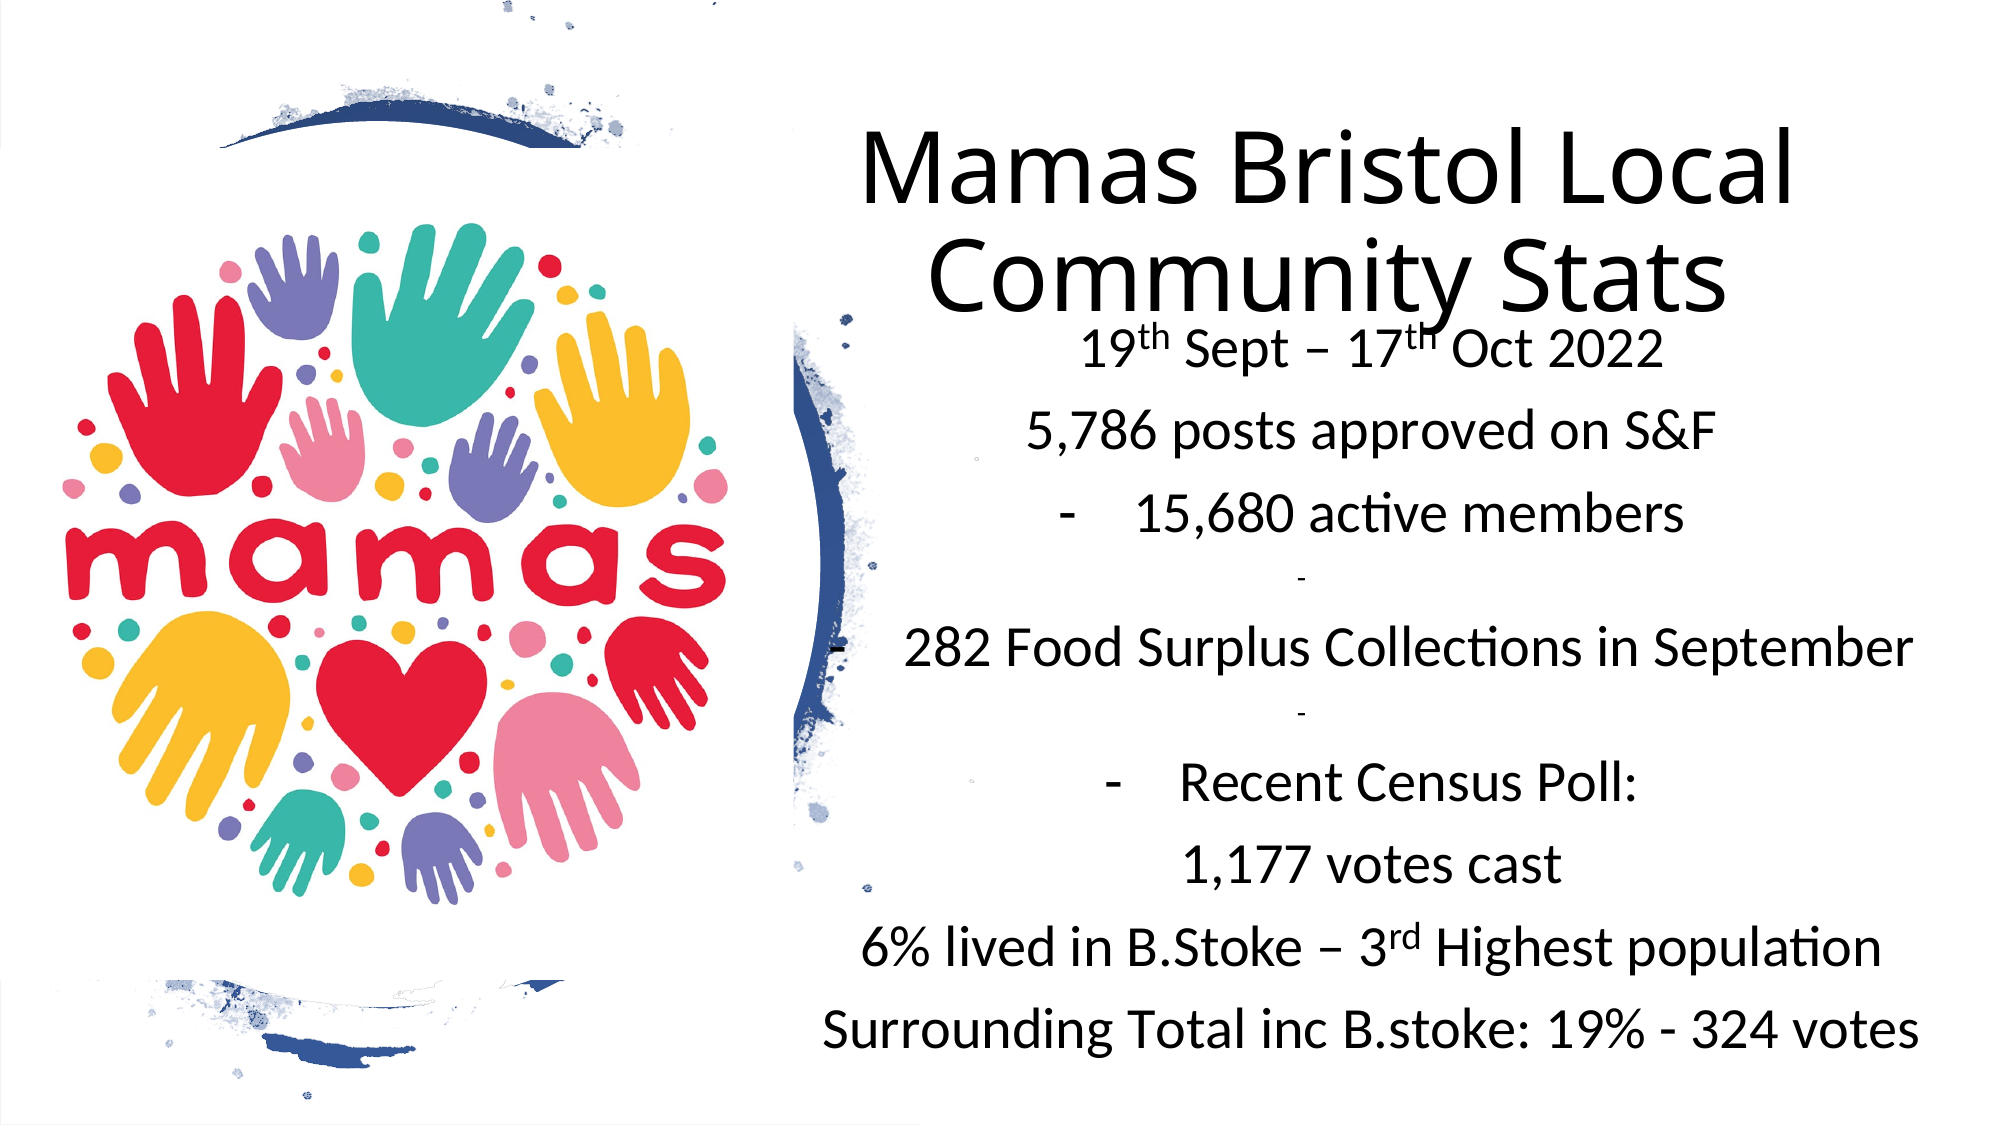

# Mamas Bristol Local Community Stats
19th Sept – 17th Oct 2022
5,786 posts approved on S&F
15,680 active members
282 Food Surplus Collections in September
Recent Census Poll:
1,177 votes cast
6% lived in B.Stoke – 3rd Highest population
Surrounding Total inc B.stoke: 19% - 324 votes